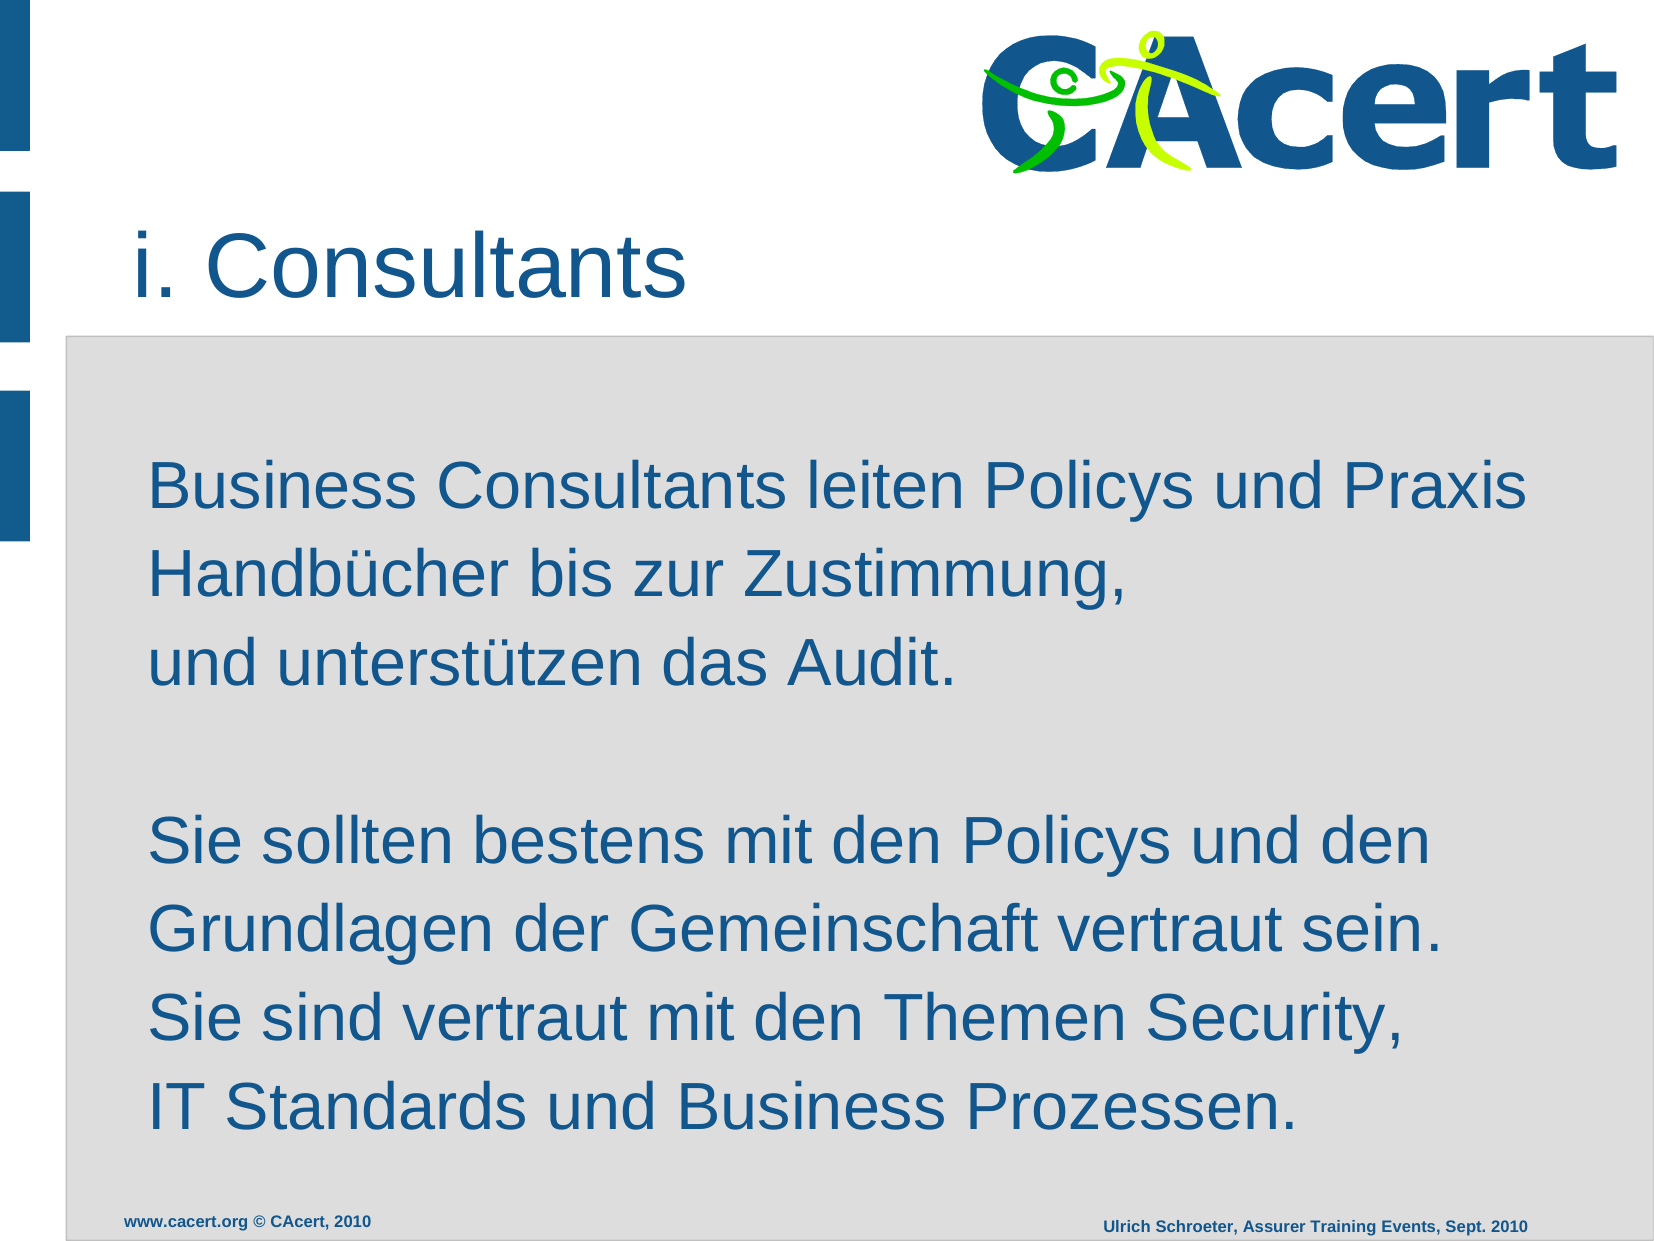

i. Consultants
Business Consultants leiten Policys und Praxis
Handbücher bis zur Zustimmung,
und unterstützen das Audit.
Sie sollten bestens mit den Policys und den
Grundlagen der Gemeinschaft vertraut sein.
Sie sind vertraut mit den Themen Security,
IT Standards und Business Prozessen.